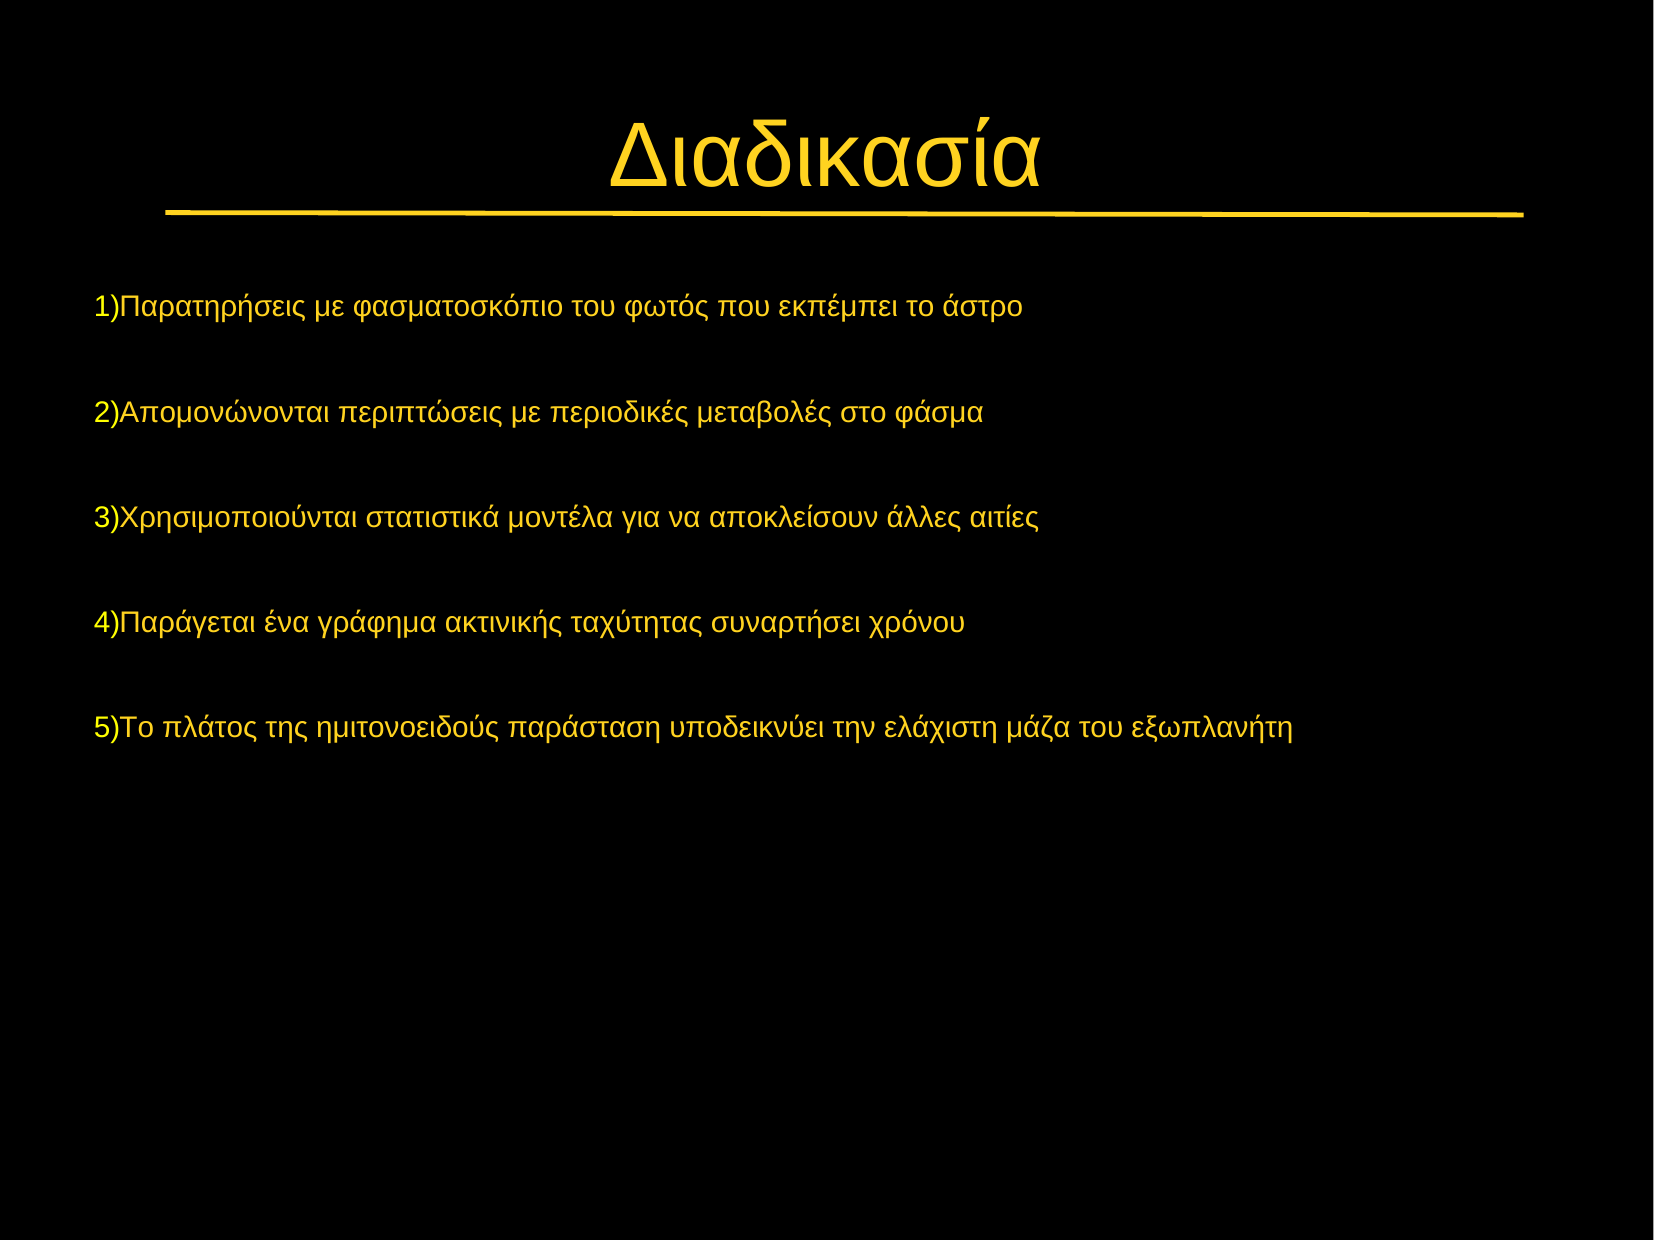

# Διαδικασία
 Παρατηρήσεις με φασματοσκόπιο του φωτός που εκπέμπει το άστρο
 Απομονώνονται περιπτώσεις με περιοδικές μεταβολές στο φάσμα
 Χρησιμοποιούνται στατιστικά μοντέλα για να αποκλείσουν άλλες αιτίες
 Παράγεται ένα γράφημα ακτινικής ταχύτητας συναρτήσει χρόνου
 Το πλάτος της ημιτονοειδούς παράσταση υποδεικνύει την ελάχιστη μάζα του εξωπλανήτη